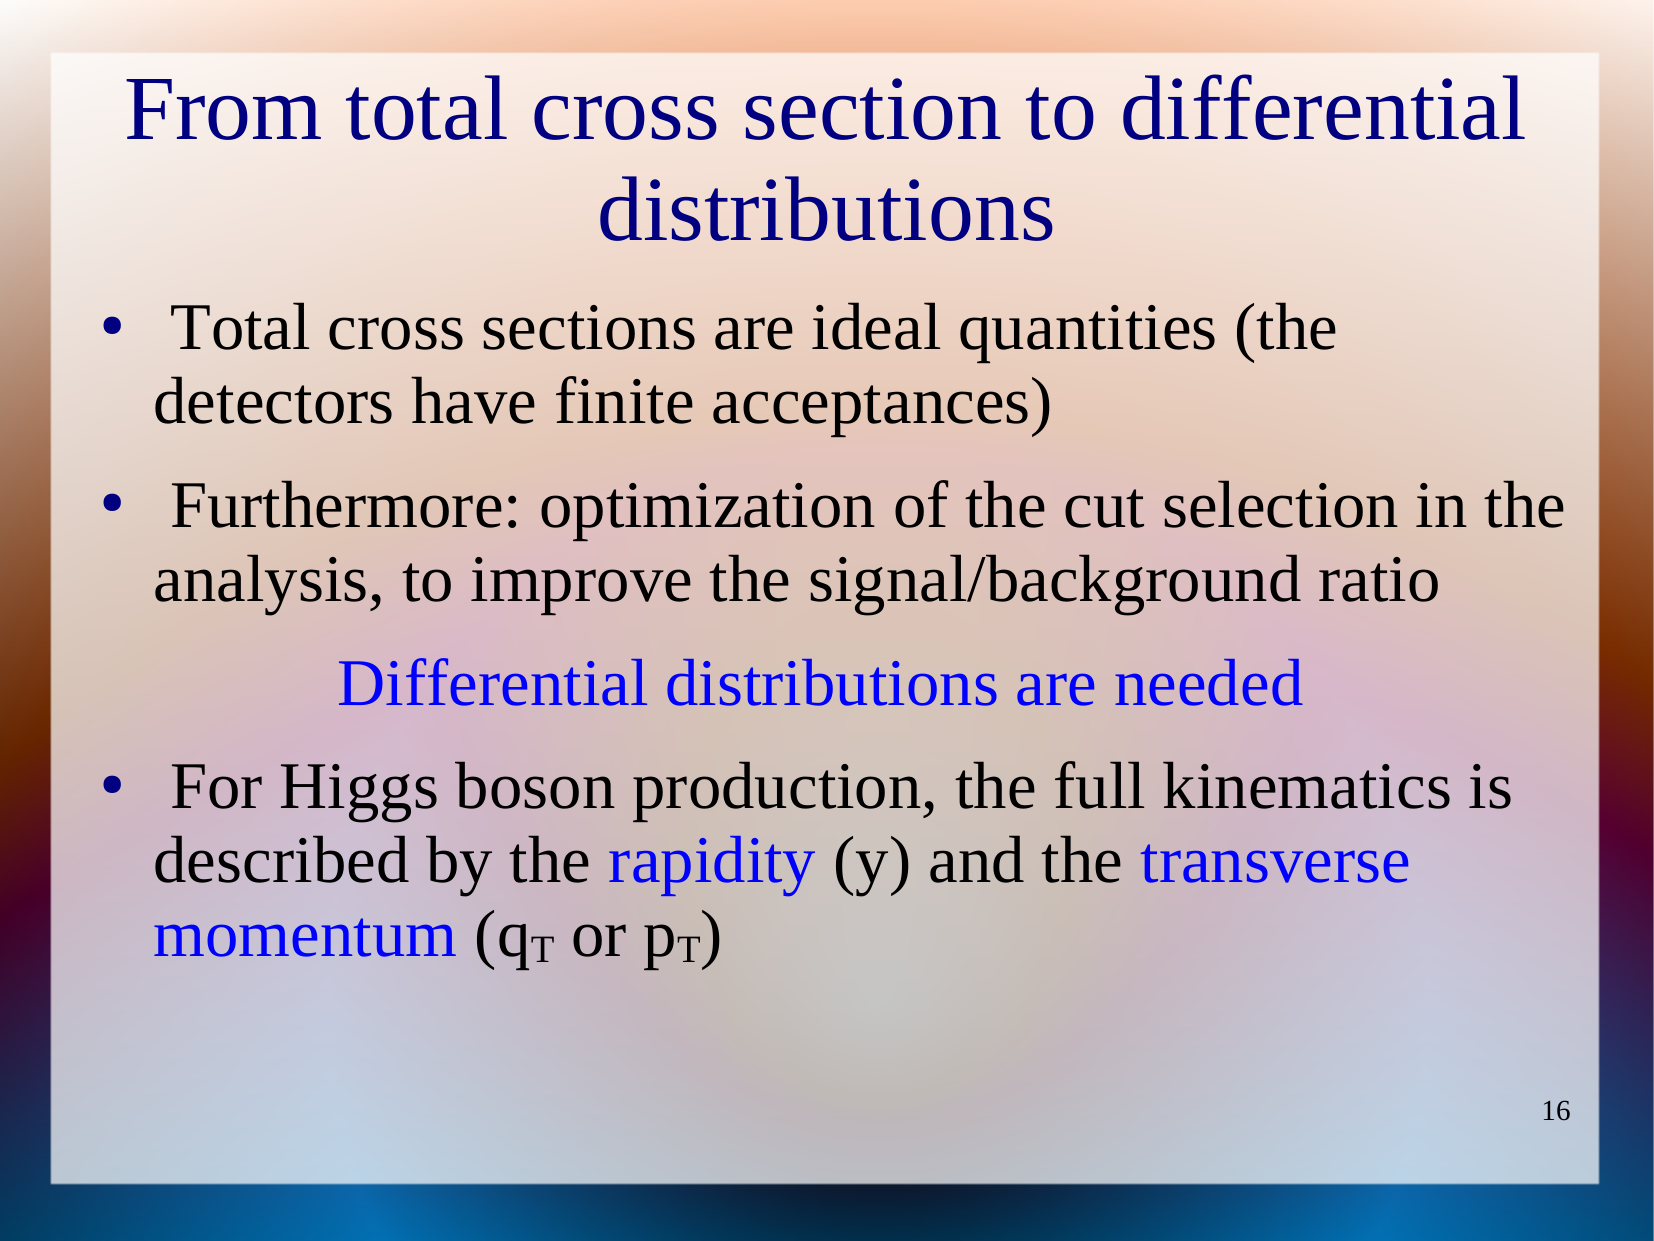

# From total cross section to differential distributions
 Total cross sections are ideal quantities (the detectors have finite acceptances)
 Furthermore: optimization of the cut selection in the analysis, to improve the signal/background ratio
 Differential distributions are needed
 For Higgs boson production, the full kinematics is described by the rapidity (y) and the transverse momentum (qT or pT)
16